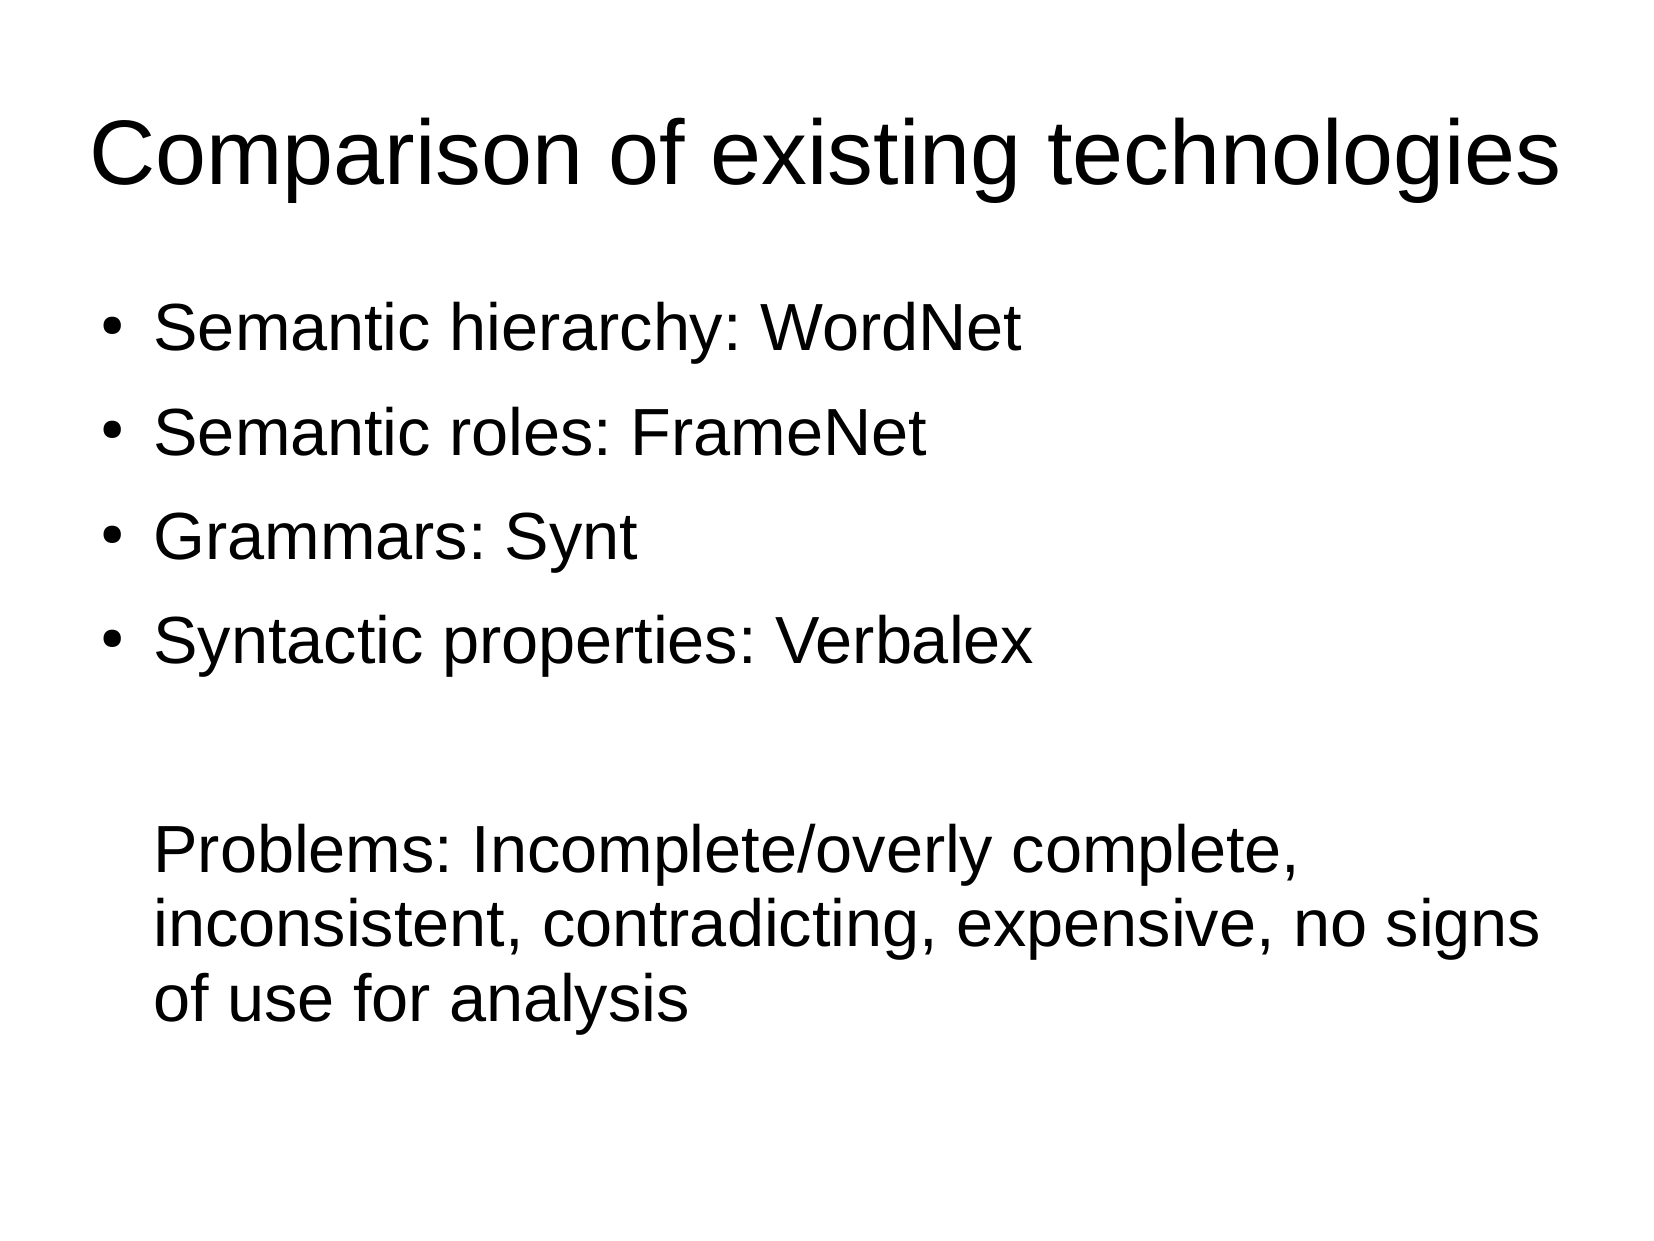

# Comparison of existing technologies
Semantic hierarchy: WordNet
Semantic roles: FrameNet
Grammars: Synt
Syntactic properties: Verbalex
Problems: Incomplete/overly complete, inconsistent, contradicting, expensive, no signs of use for analysis